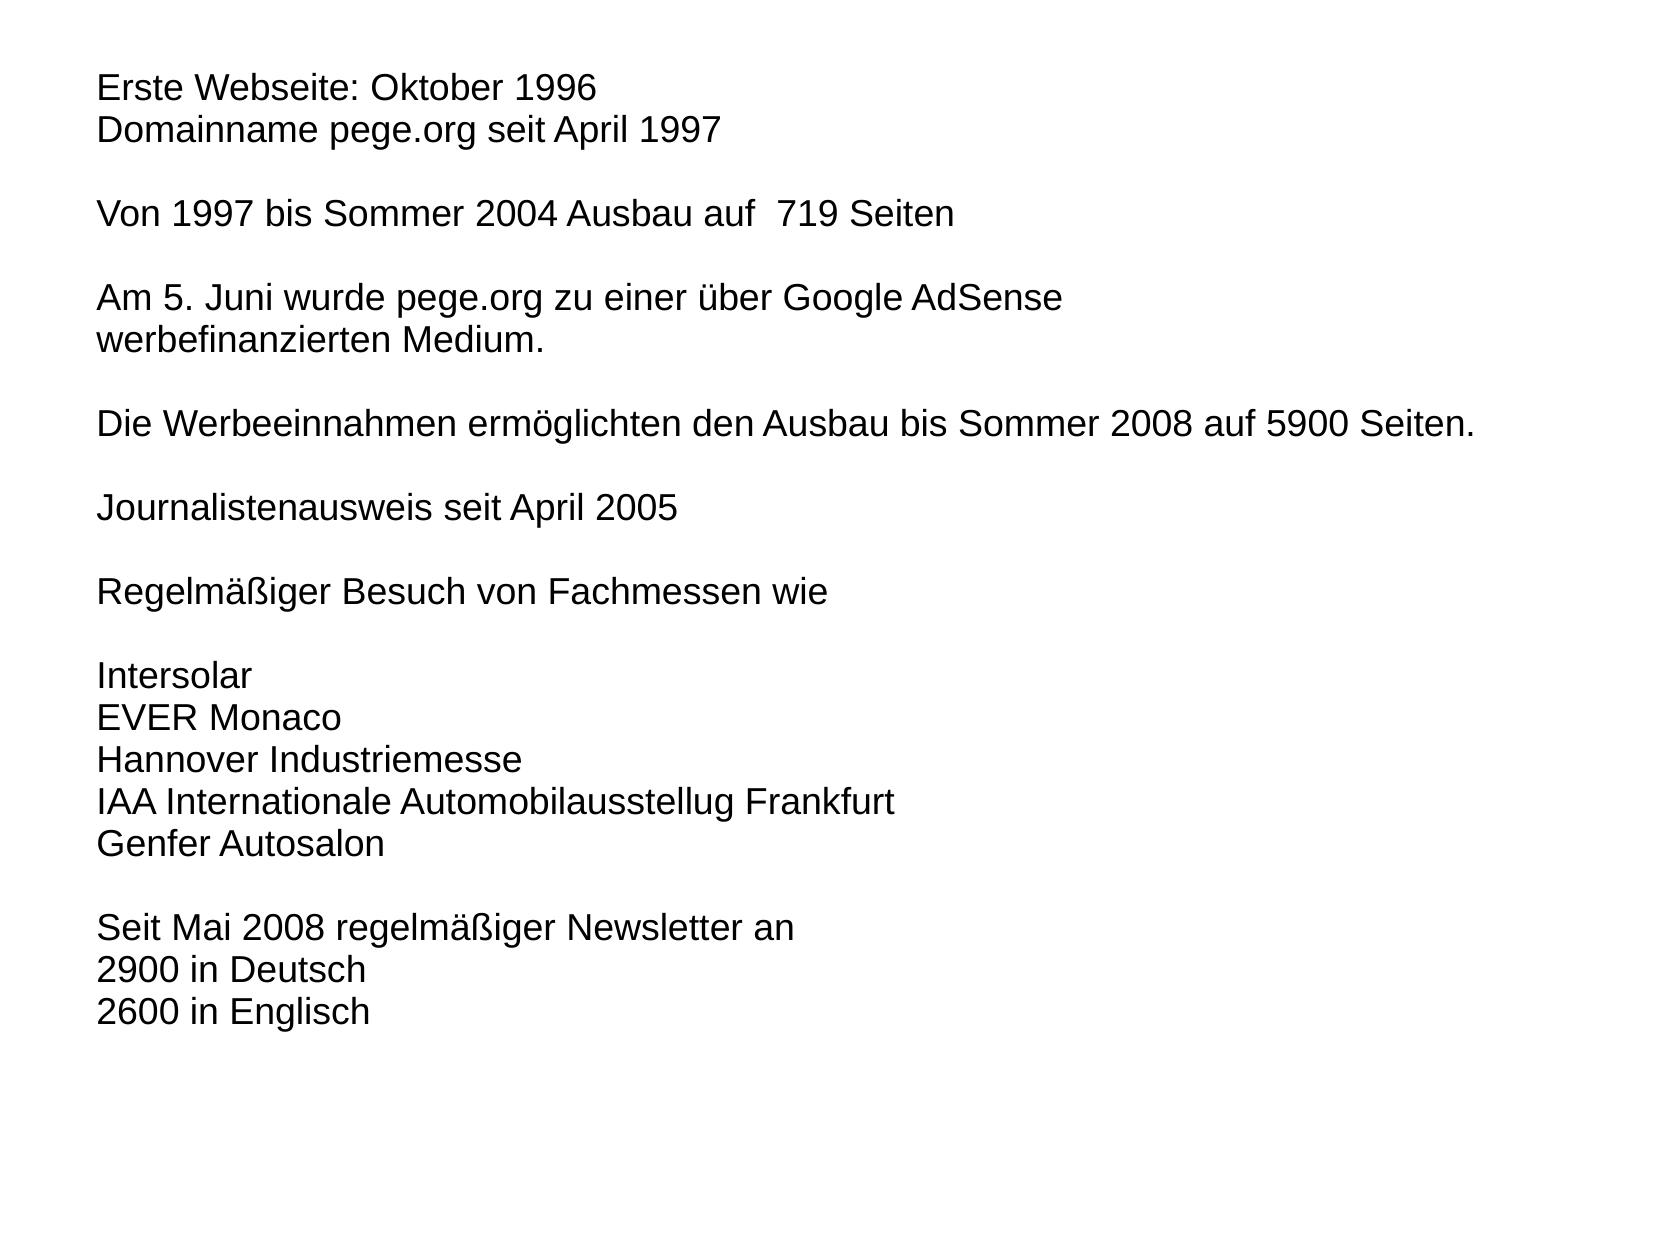

Erste Webseite: Oktober 1996
Domainname pege.org seit April 1997
Von 1997 bis Sommer 2004 Ausbau auf 719 Seiten
Am 5. Juni wurde pege.org zu einer über Google AdSense
werbefinanzierten Medium.
Die Werbeeinnahmen ermöglichten den Ausbau bis Sommer 2008 auf 5900 Seiten.
Journalistenausweis seit April 2005
Regelmäßiger Besuch von Fachmessen wie
Intersolar
EVER Monaco
Hannover Industriemesse
IAA Internationale Automobilausstellug Frankfurt
Genfer Autosalon
Seit Mai 2008 regelmäßiger Newsletter an
2900 in Deutsch
2600 in Englisch